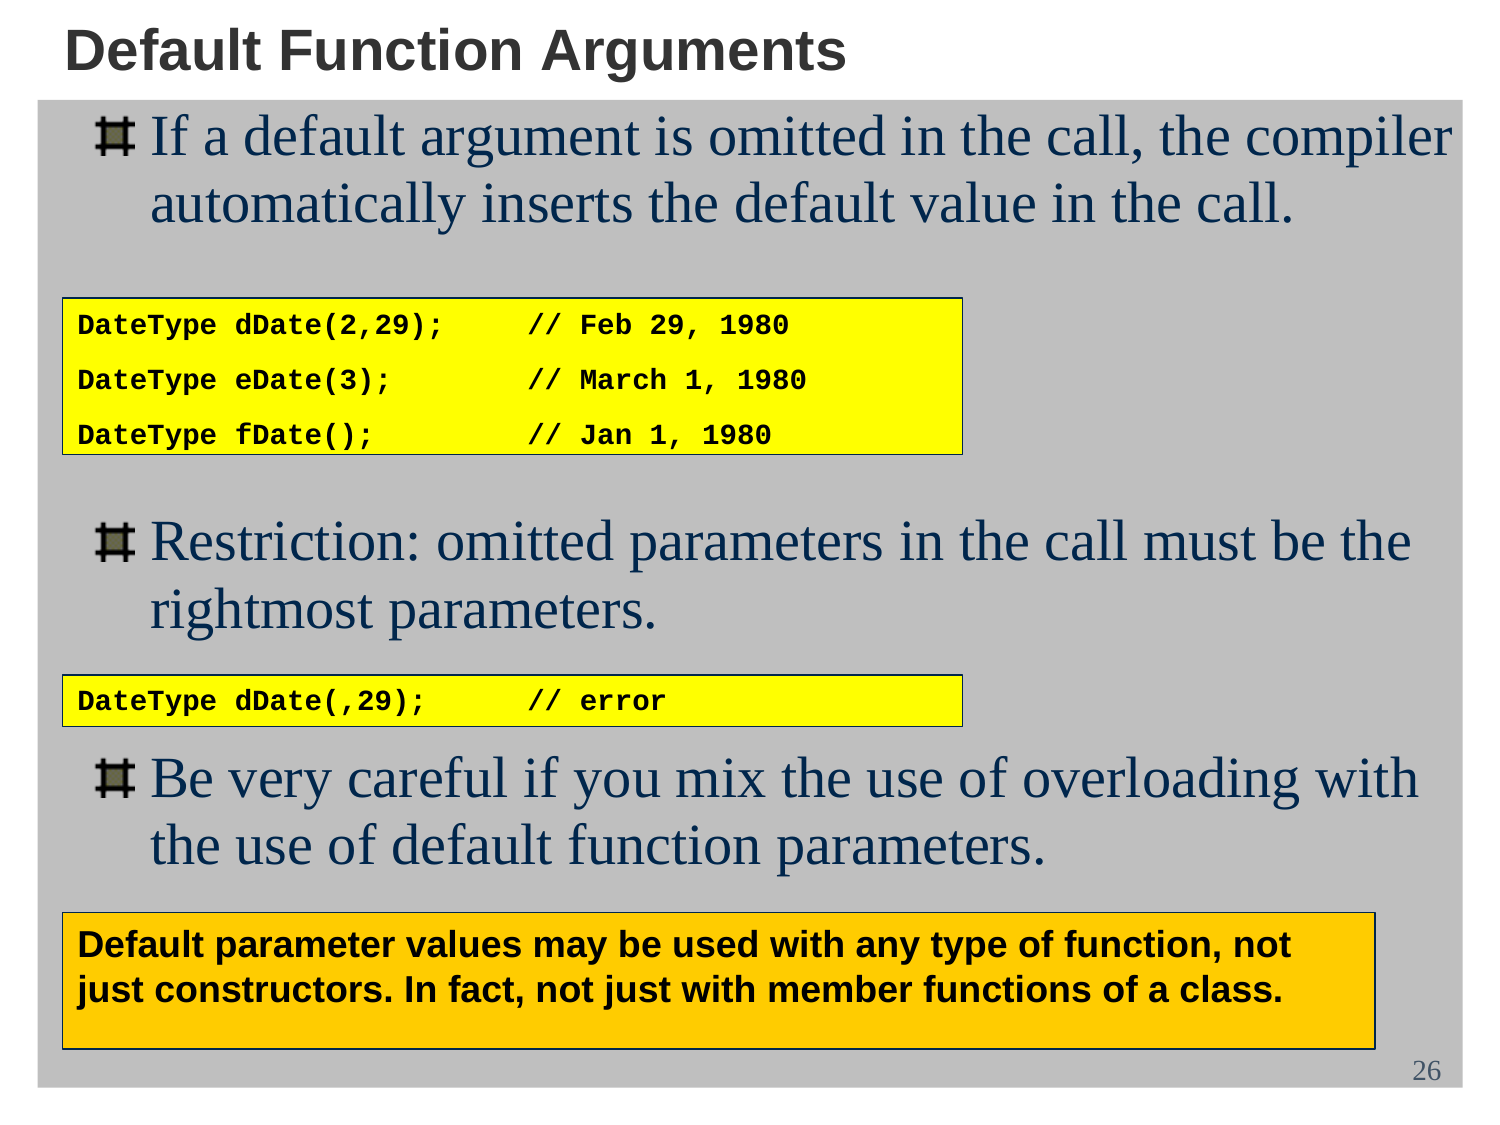

# Default Function Arguments
If a default argument is omitted in the call, the compiler automatically inserts the default value in the call.
Restriction: omitted parameters in the call must be the rightmost parameters.
Be very careful if you mix the use of overloading with the use of default function parameters.
DateType dDate(2,29); 	// Feb 29, 1980
DateType eDate(3); 		// March 1, 1980
DateType fDate(); 		// Jan 1, 1980
DateType dDate(,29); 		// error
Default parameter values may be used with any type of function, not just constructors. In fact, not just with member functions of a class.